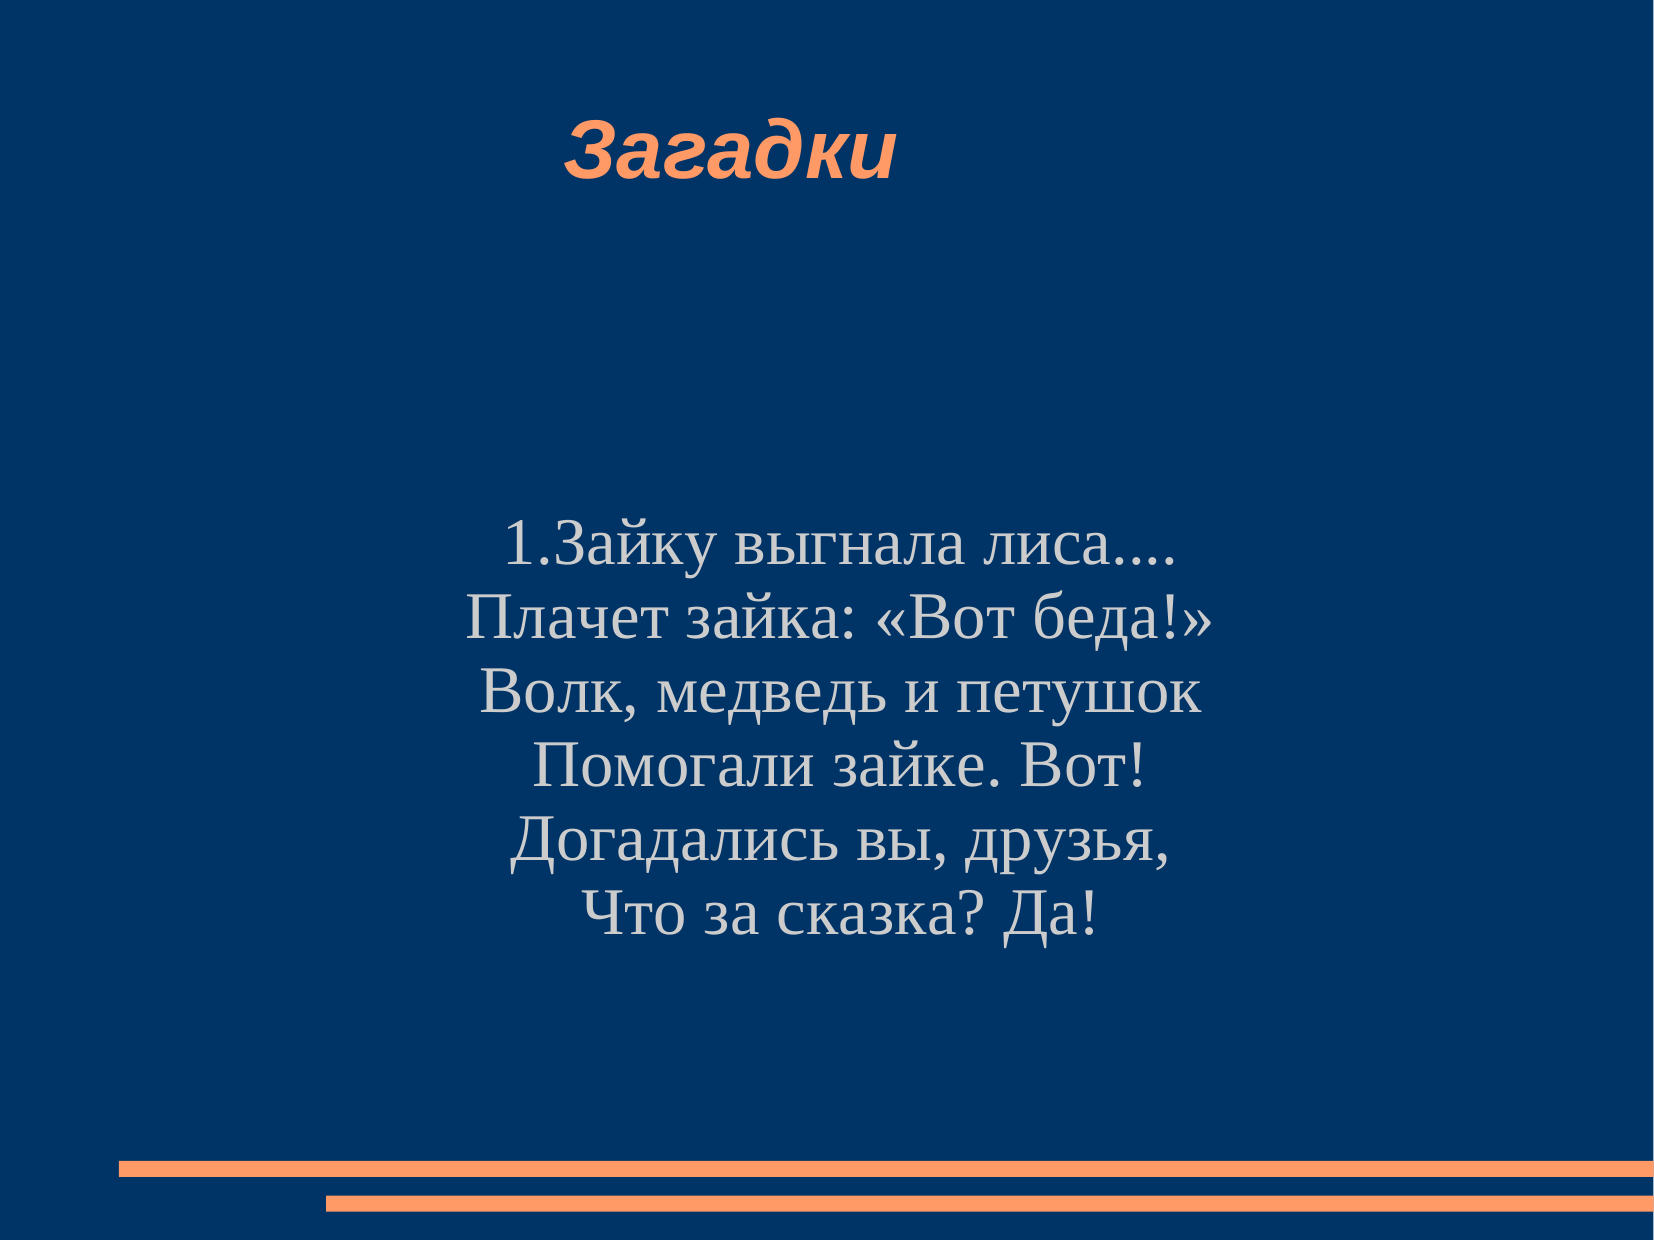

# Загадки
1.Зайку выгнала лиса....
Плачет зайка: «Вот беда!»
Волк, медведь и петушок
Помогали зайке. Вот!
Догадались вы, друзья,
Что за сказка? Да!